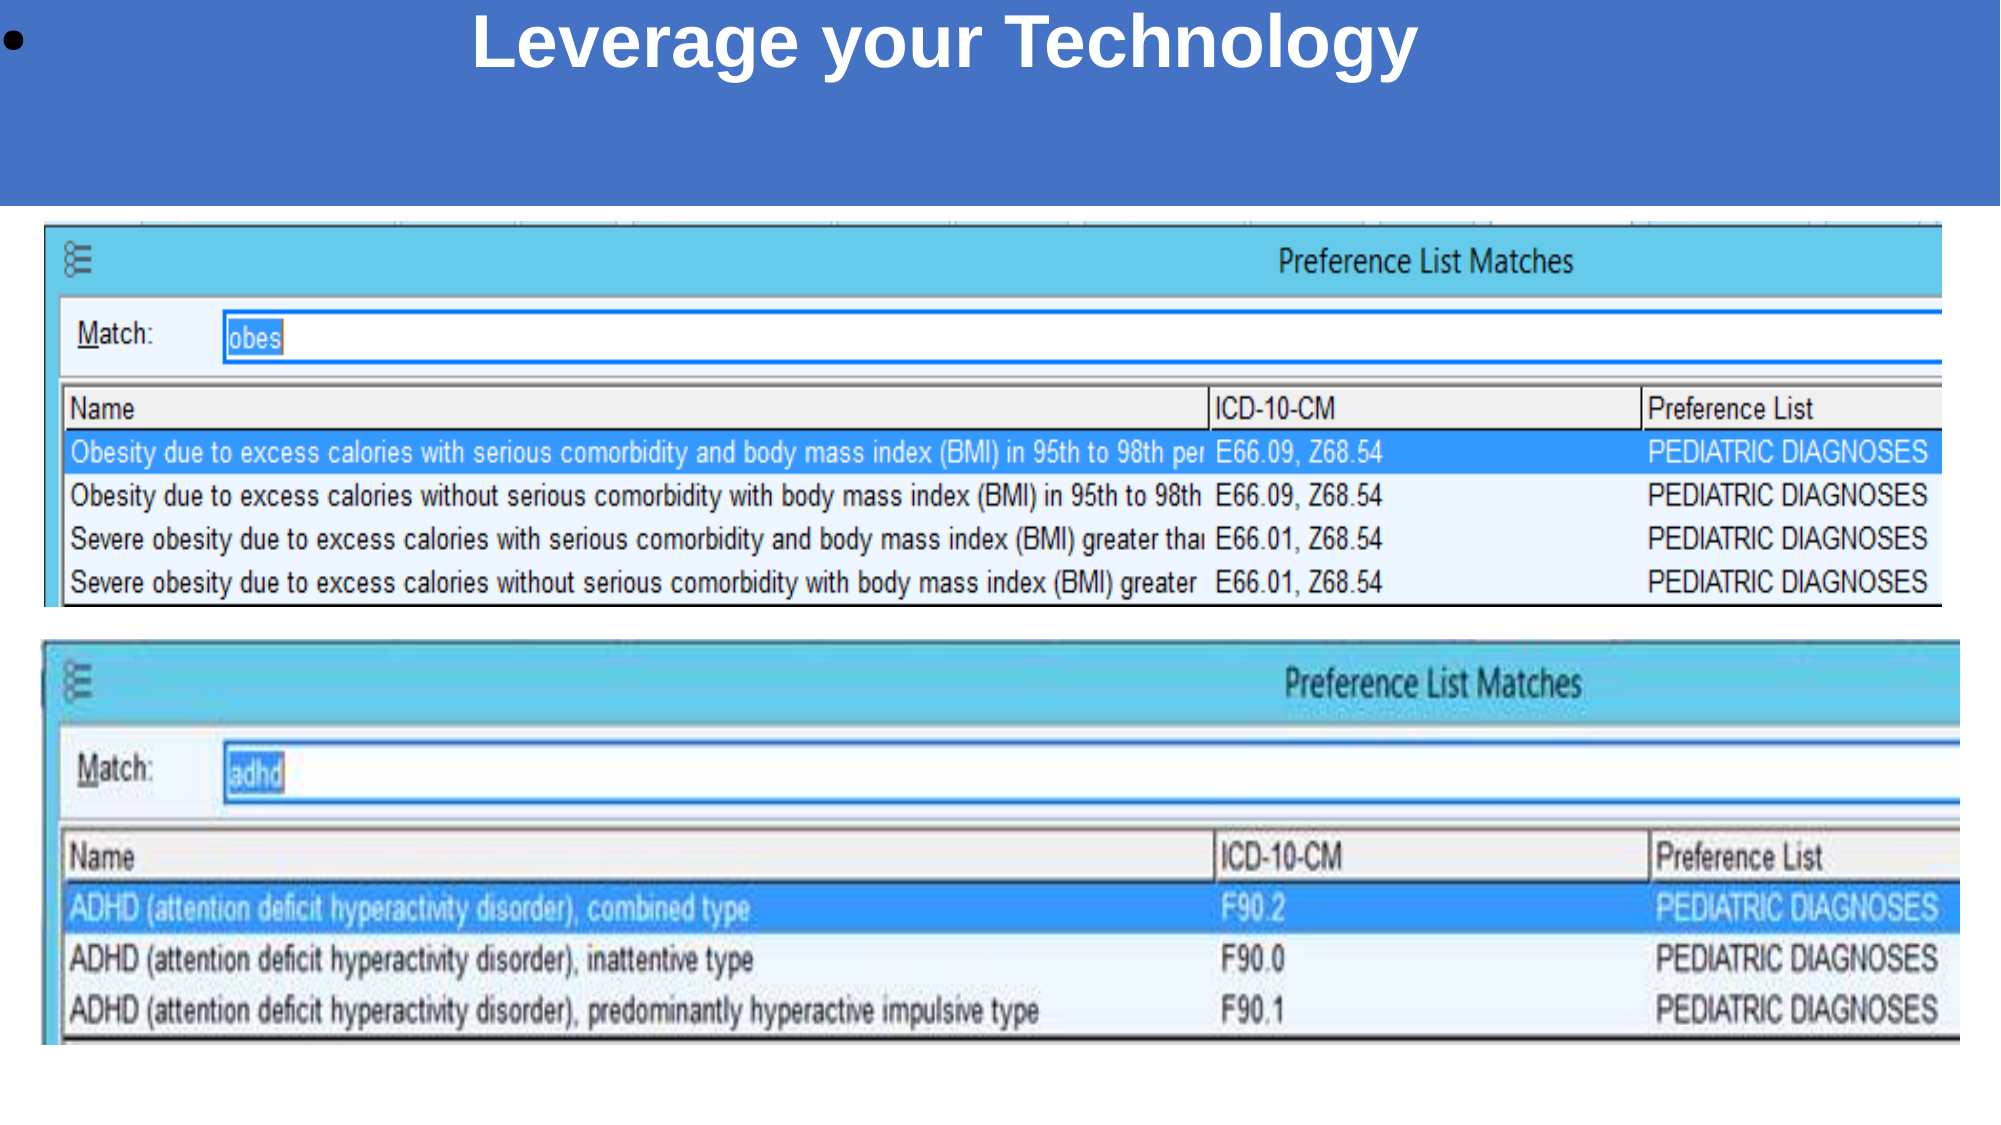

| Leverage your Technology |
| --- |